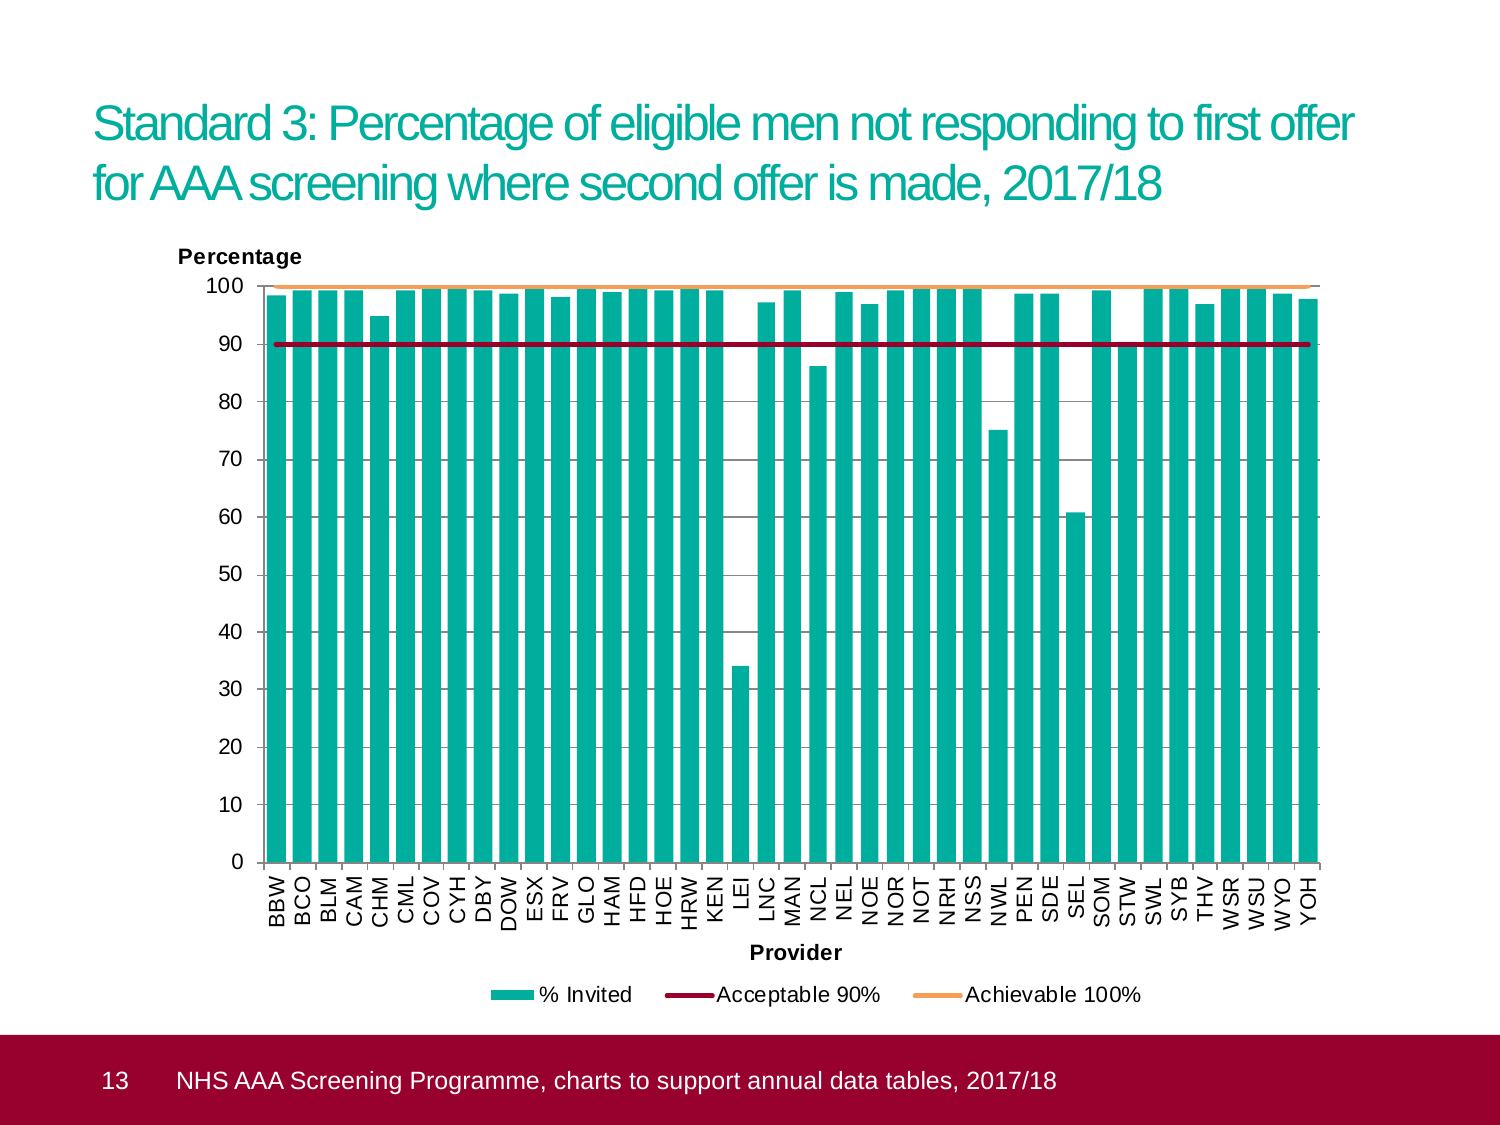

# Standard 3: Percentage of eligible men not responding to first offer for AAA screening where second offer is made, 2017/18
NHS AAA Screening Programme, charts to support annual data tables, 2017/18